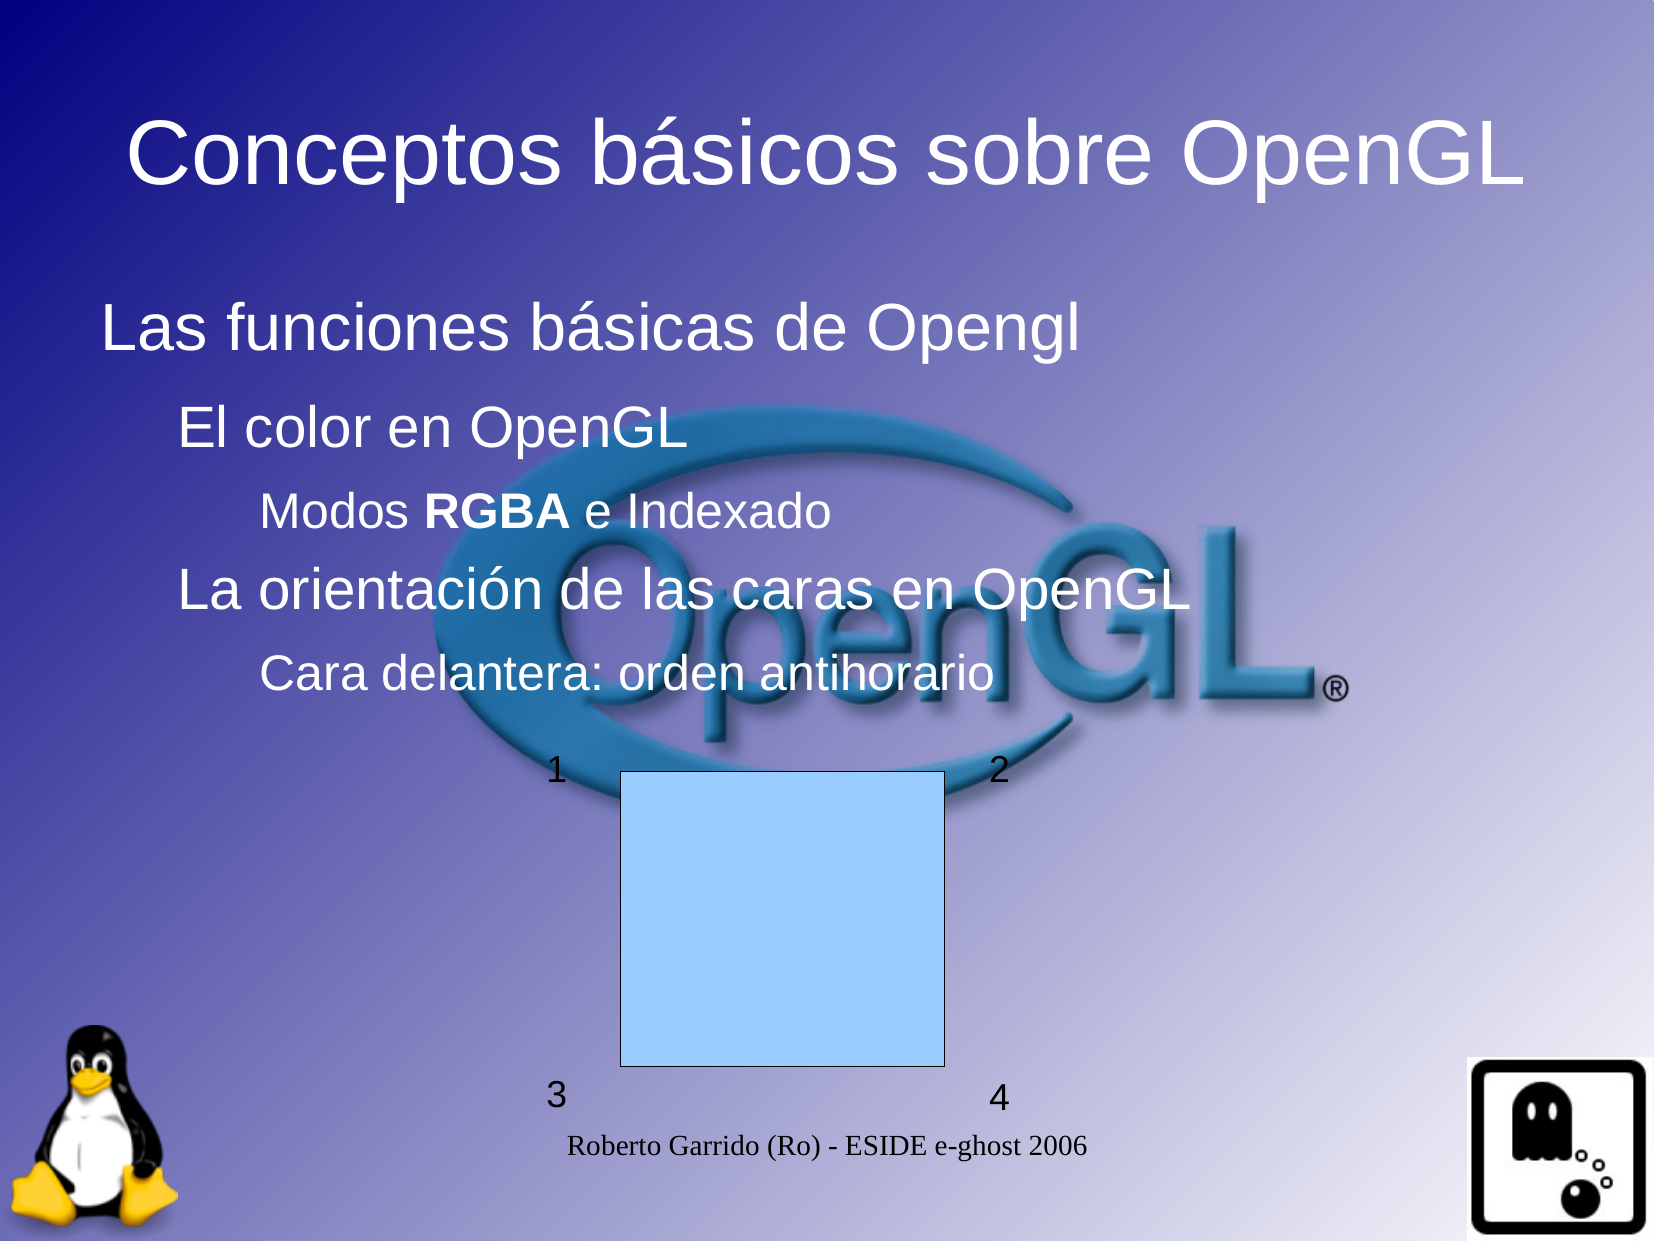

# Conceptos básicos sobre OpenGL
Las funciones básicas de Opengl
El color en OpenGL
Modos RGBA e Indexado
La orientación de las caras en OpenGL
Cara delantera: orden antihorario
1
2
3
4
Roberto Garrido (Ro) - ESIDE e-ghost 2006